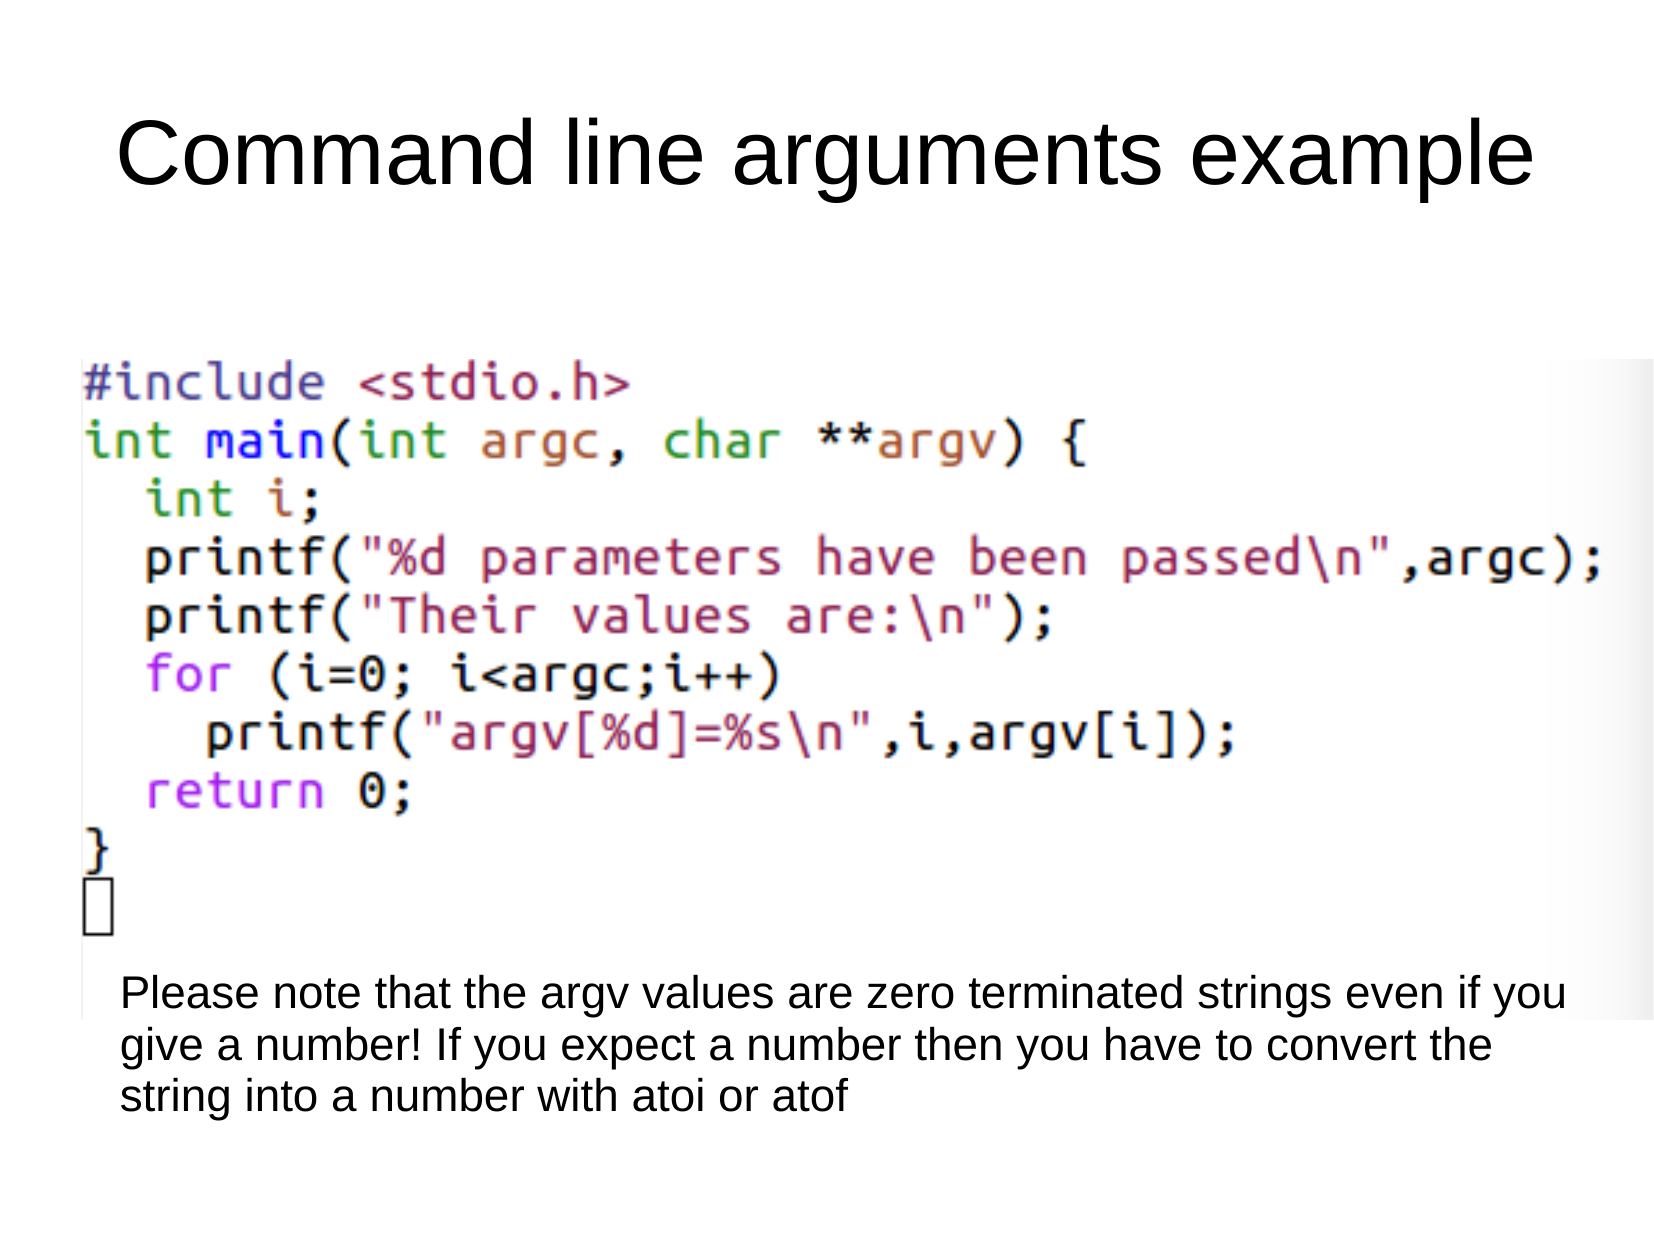

# Command line arguments example
Please note that the argv values are zero terminated strings even if you give a number! If you expect a number then you have to convert the string into a number with atoi or atof